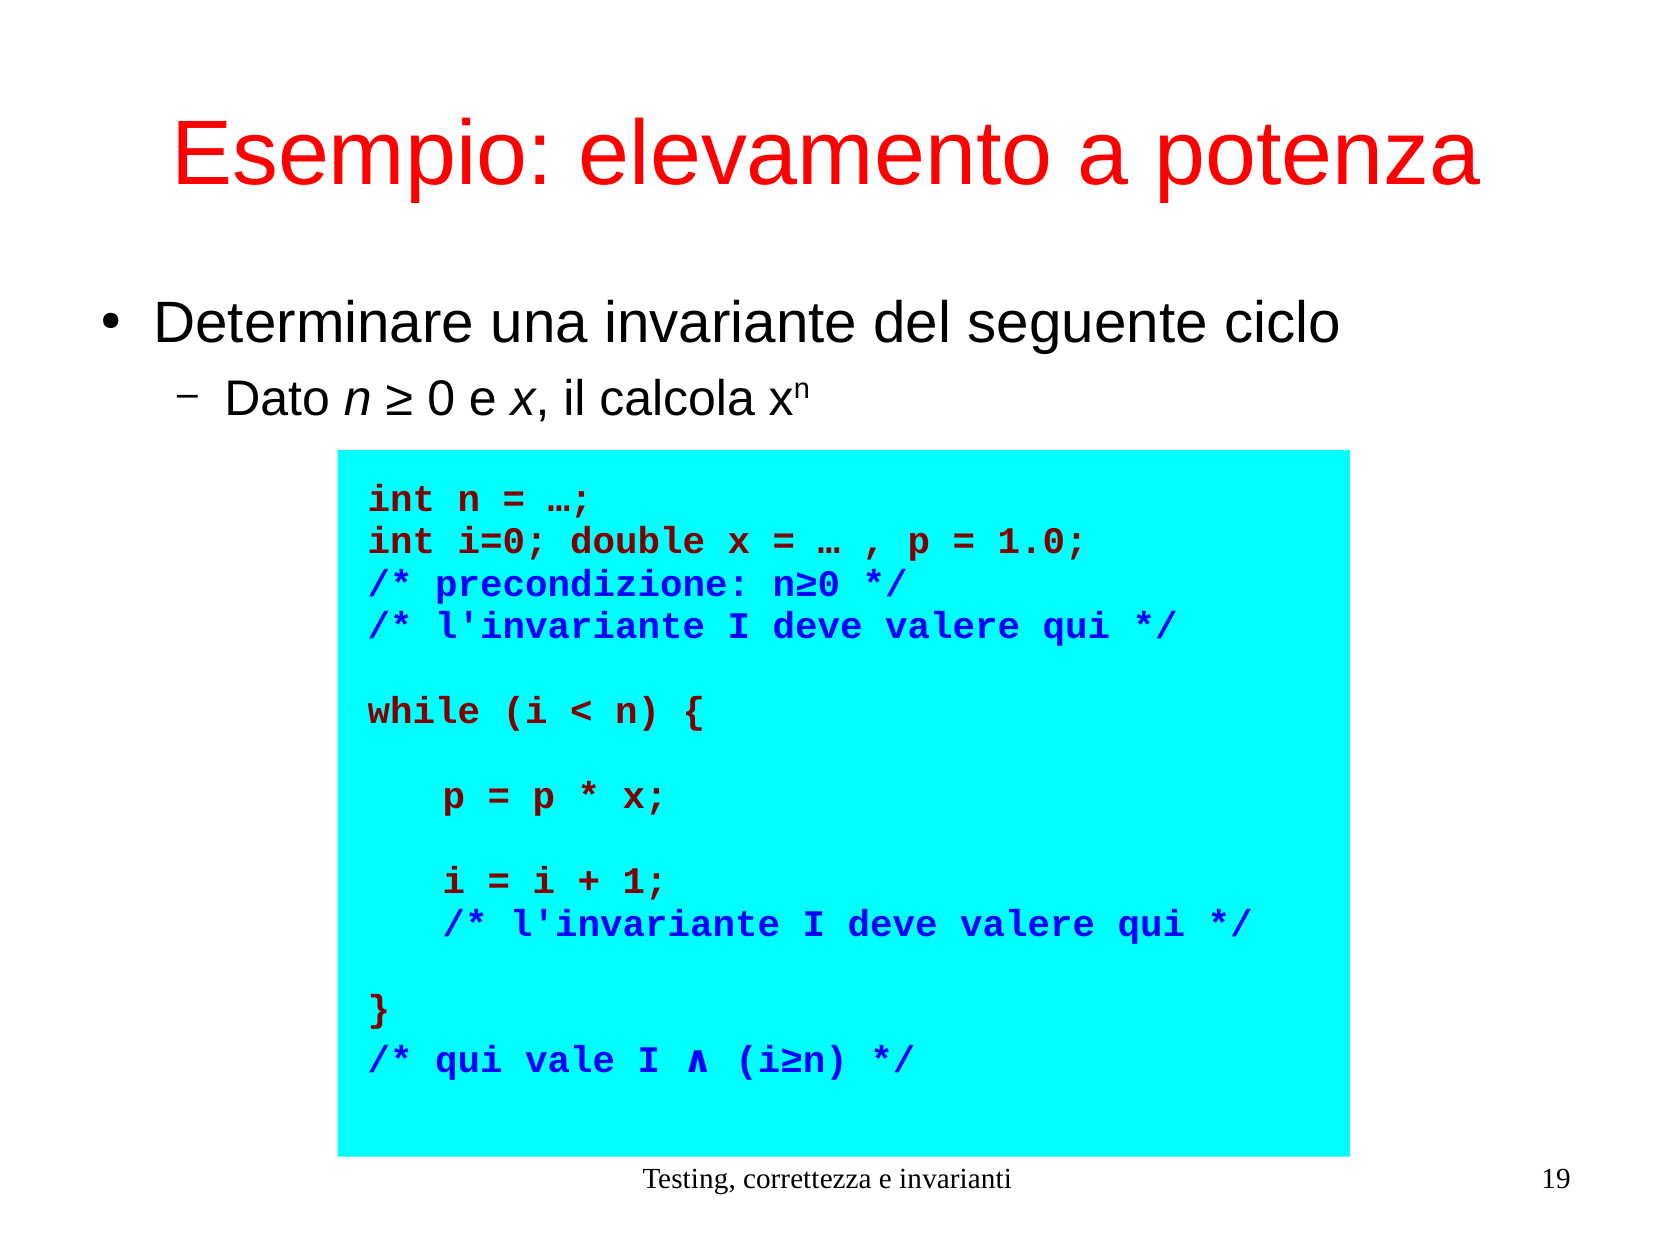

# Esempio: elevamento a potenza
Determinare una invariante del seguente ciclo
Dato n ≥ 0 e x, il calcola xn
int n = …;
int i=0; double x = … , p = 1.0;
/* precondizione: n≥0 */
/* l'invariante I deve valere qui */
while (i < n) {
	p = p * x;
	i = i + 1;
	/* l'invariante I deve valere qui */
}
/* qui vale I ∧ (i≥n) */
Testing, correttezza e invarianti
19